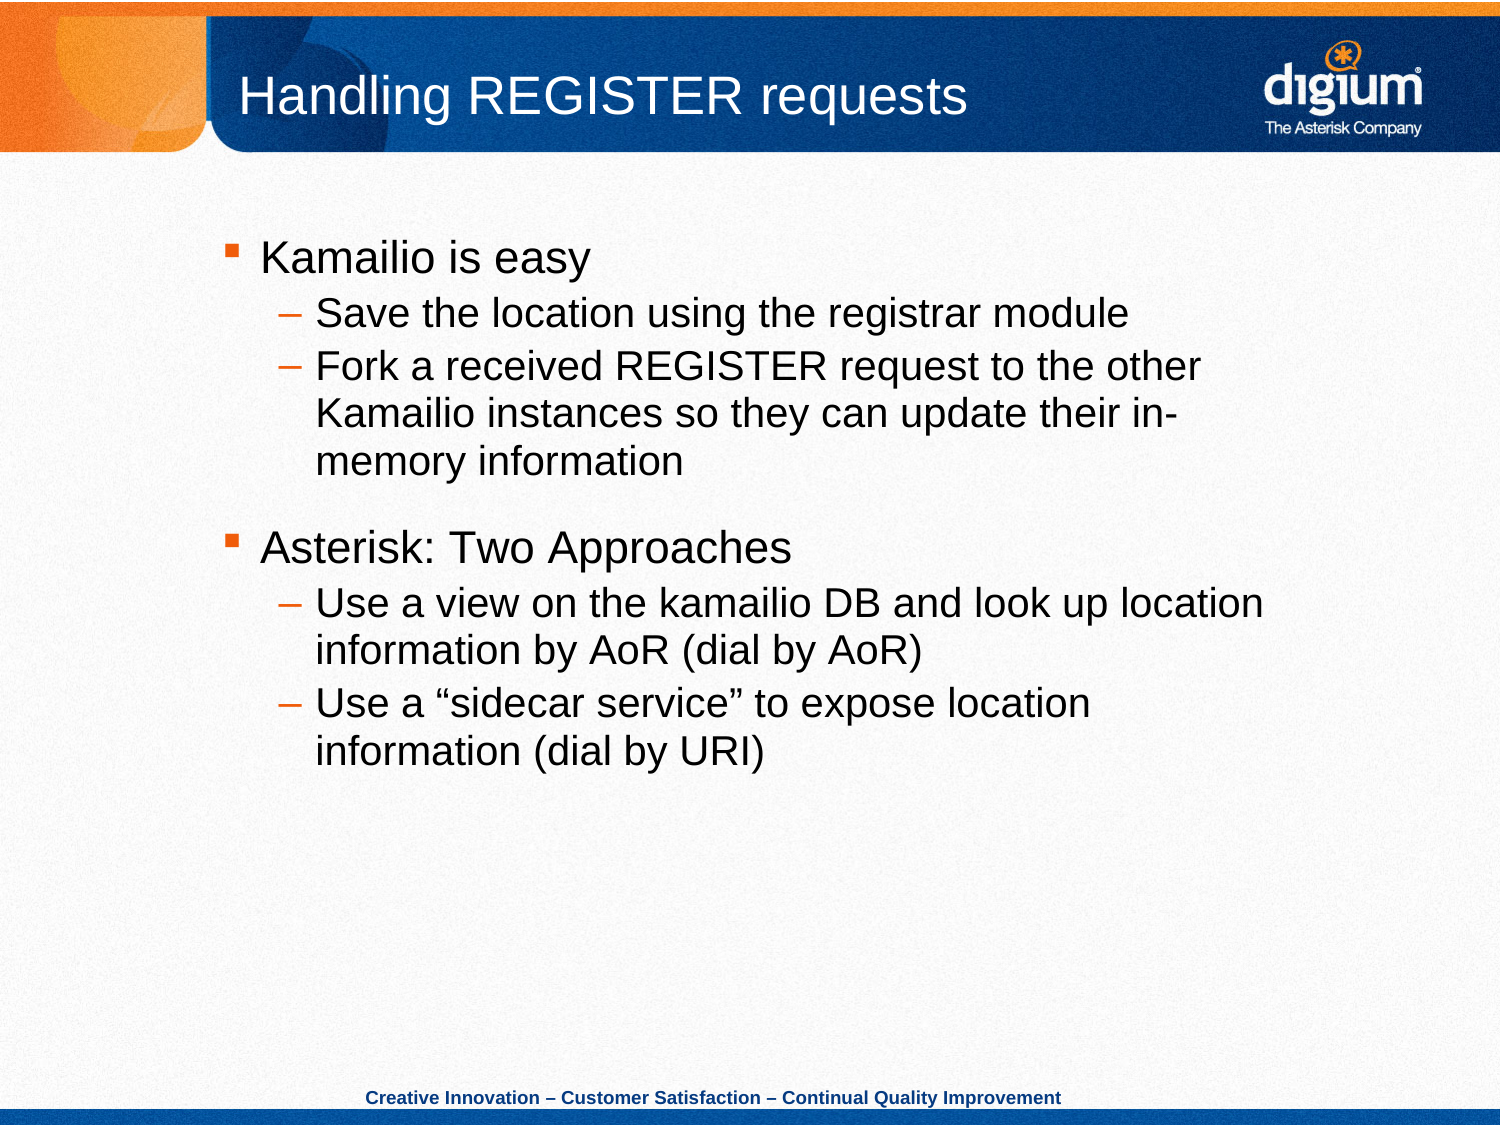

# Handling REGISTER requests
Kamailio is easy
Save the location using the registrar module
Fork a received REGISTER request to the other Kamailio instances so they can update their in-memory information
Asterisk: Two Approaches
Use a view on the kamailio DB and look up location information by AoR (dial by AoR)
Use a “sidecar service” to expose location information (dial by URI)